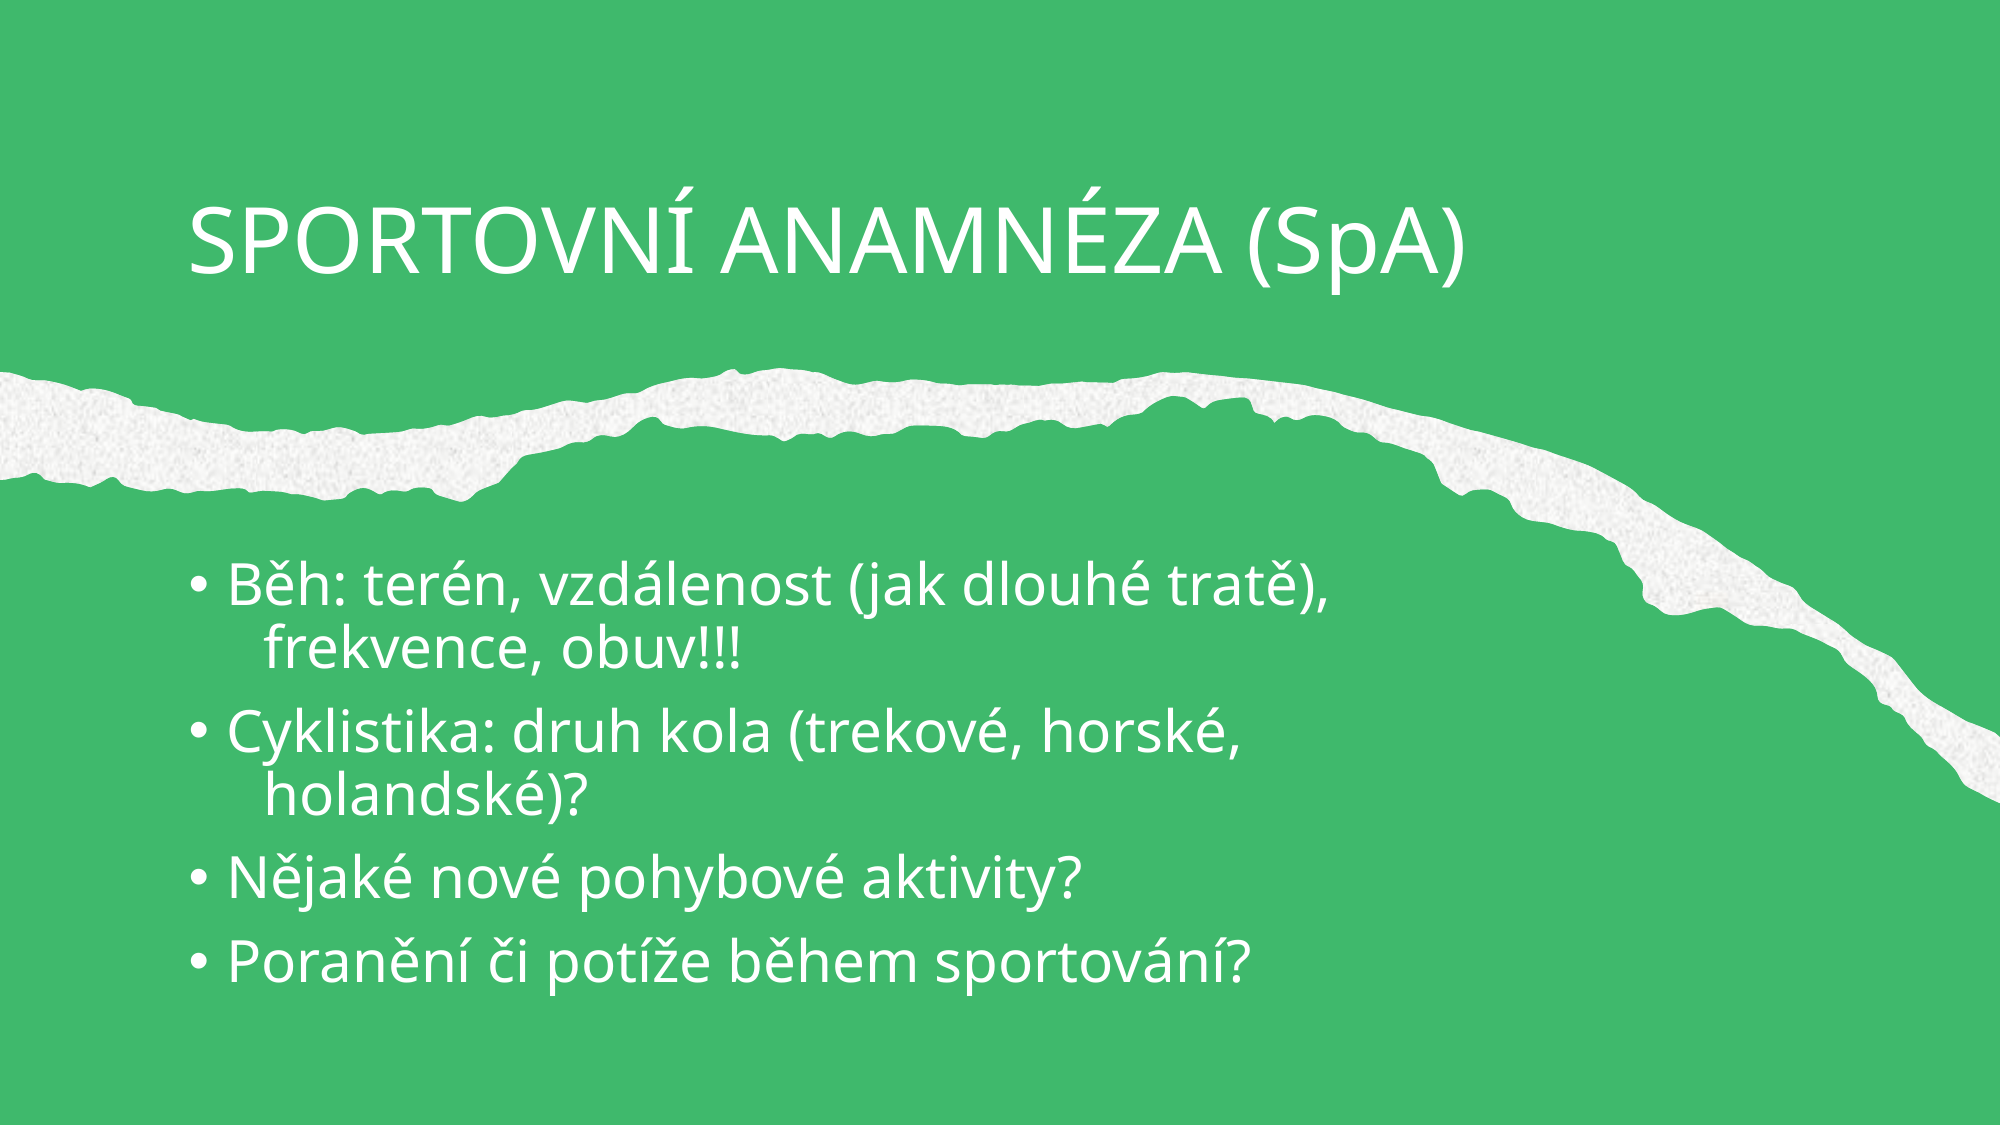

# SPORTOVNÍ ANAMNÉZA (SpA)
Běh: terén, vzdálenost (jak dlouhé tratě), frekvence, obuv!!!
Cyklistika: druh kola (trekové, horské, holandské)?
Nějaké nové pohybové aktivity?
Poranění či potíže během sportování?